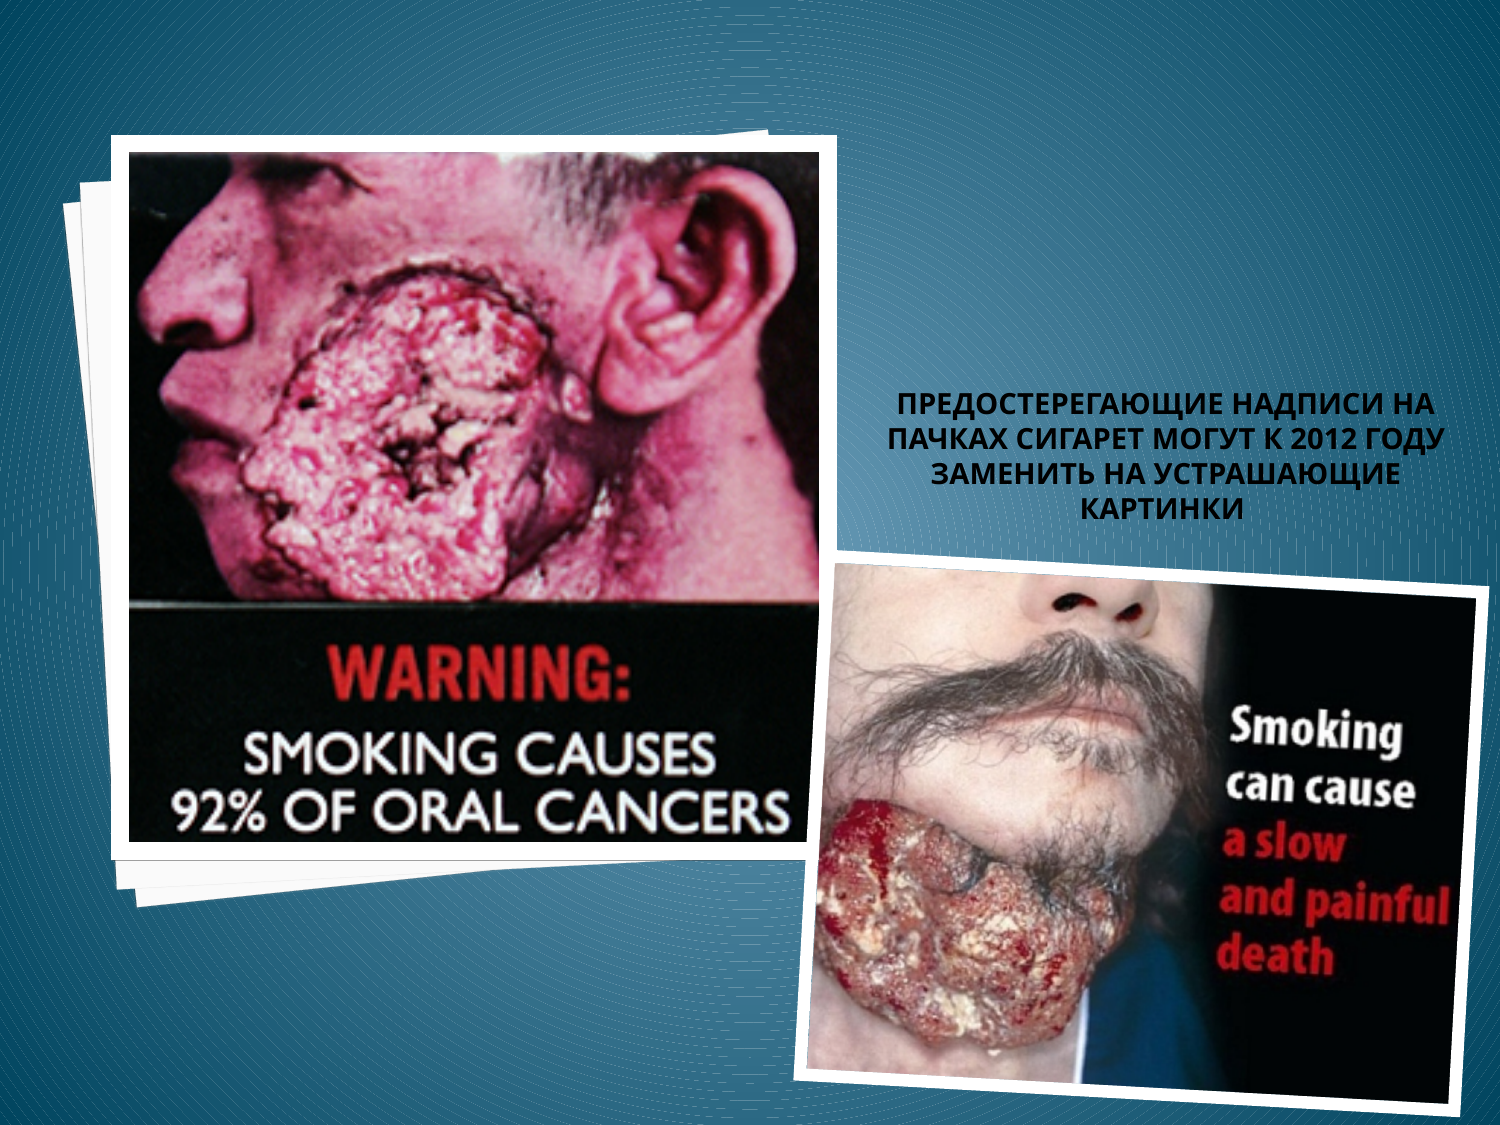

# Предостерегающие надписи на пачках сигарет могут к 2012 году заменить на устрашающие картинки